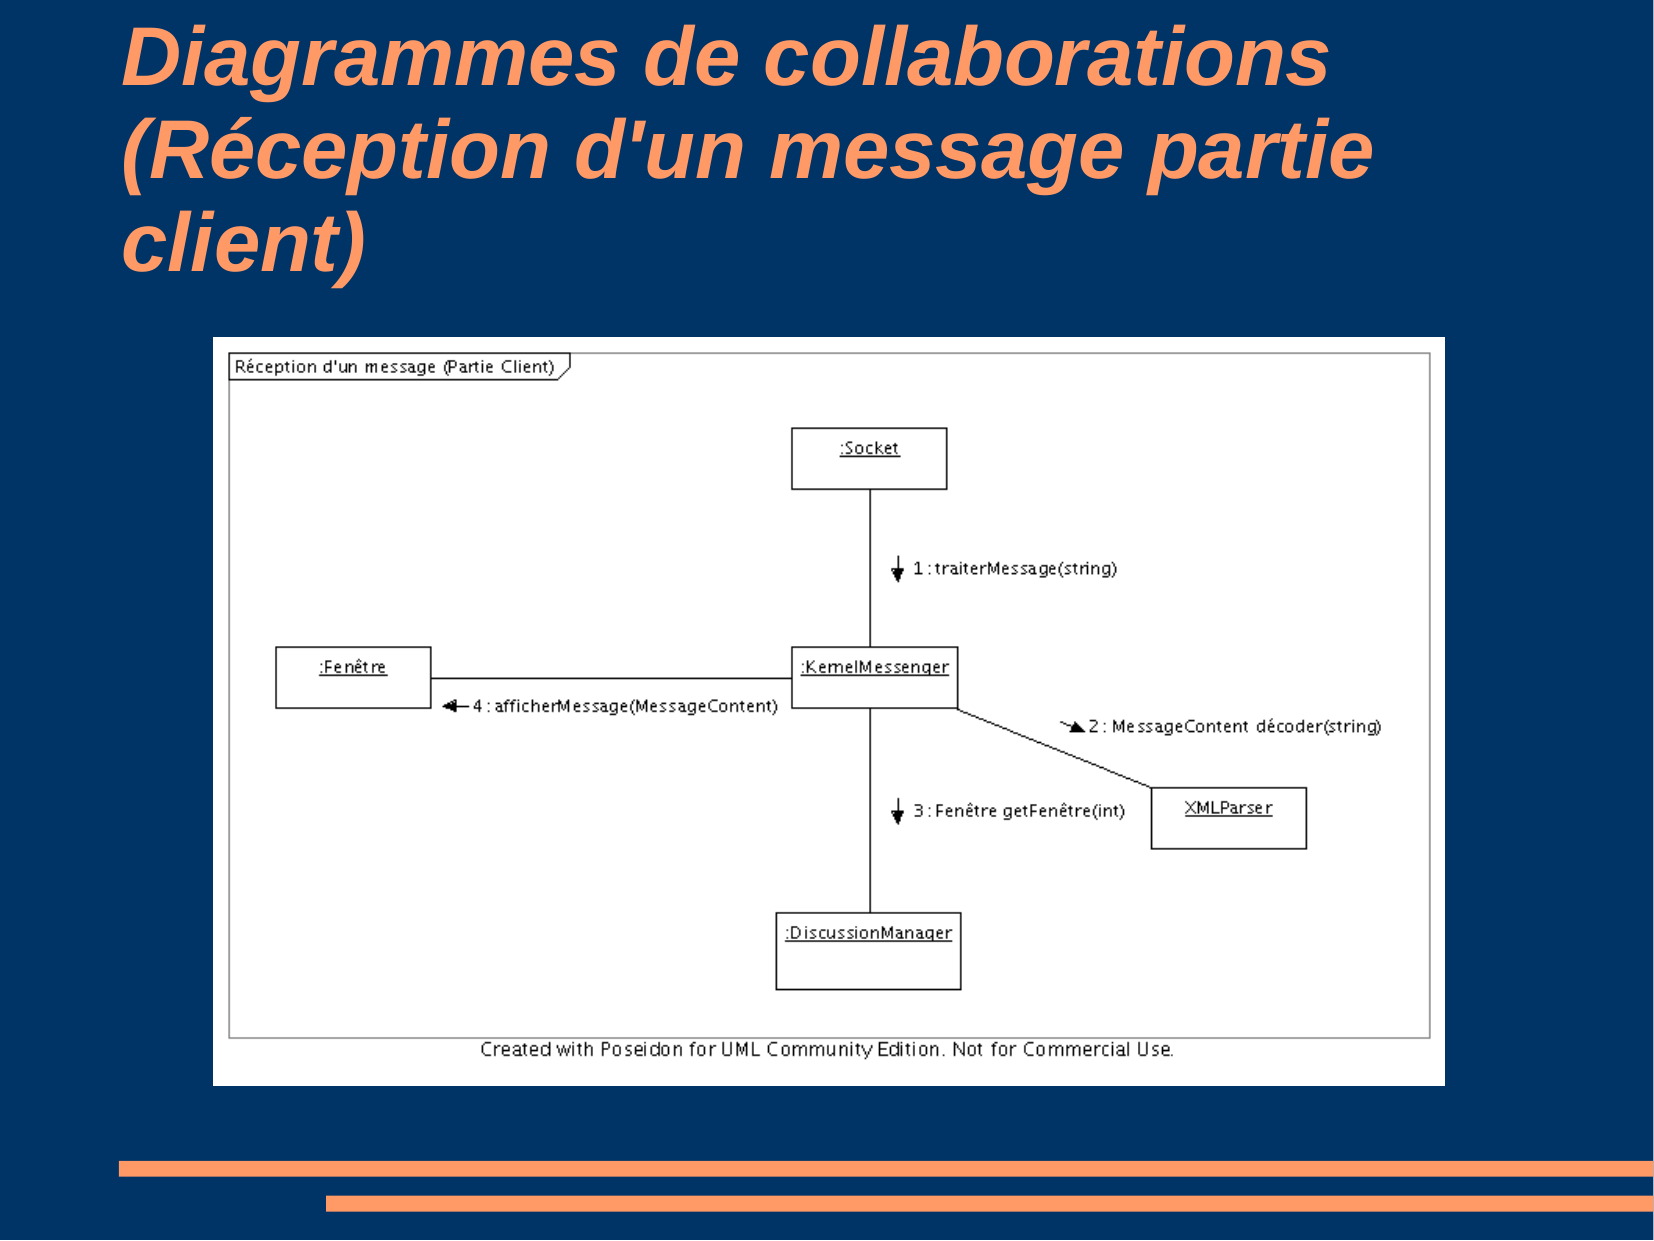

# Diagrammes de collaborations (Réception d'un message partie client)